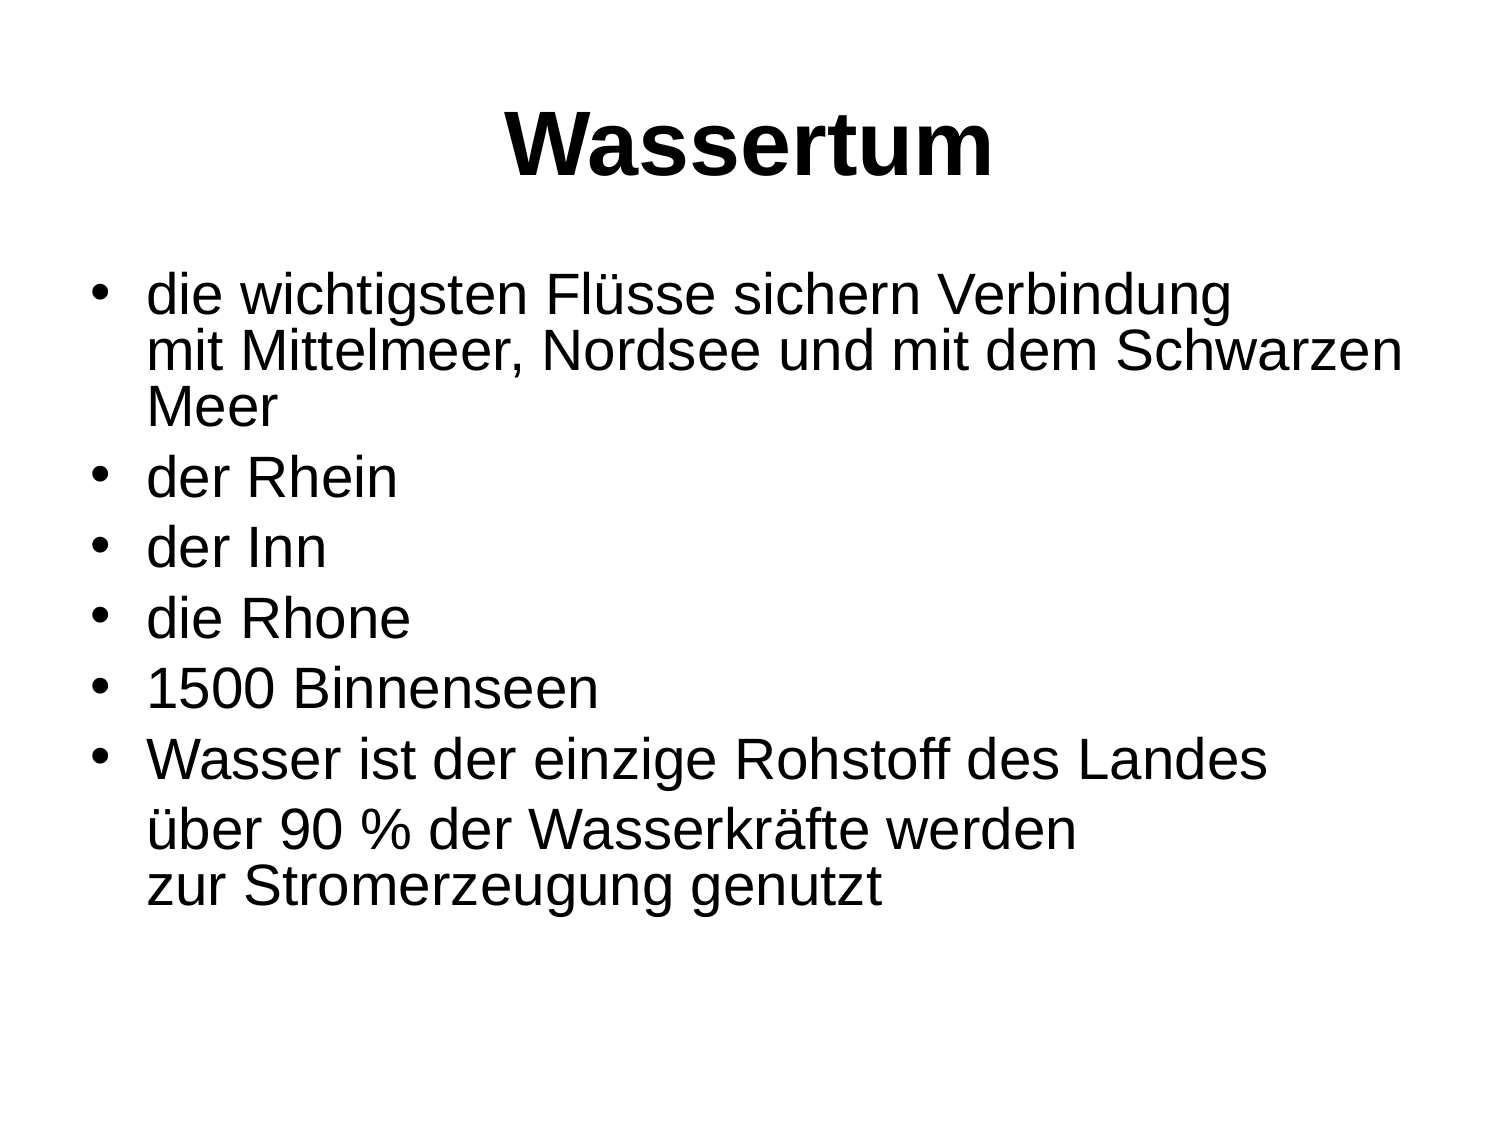

# Wassertum
die wichtigsten Flüsse sichern Verbindung
mit Mittelmeer, Nordsee und mit dem Schwarzen Meer
der Rhein
der Inn
die Rhone
1500 Binnenseen
Wasser ist der einzige Rohstoff des Landes
	über 90 % der Wasserkräfte werden
zur Stromerzeugung genutzt